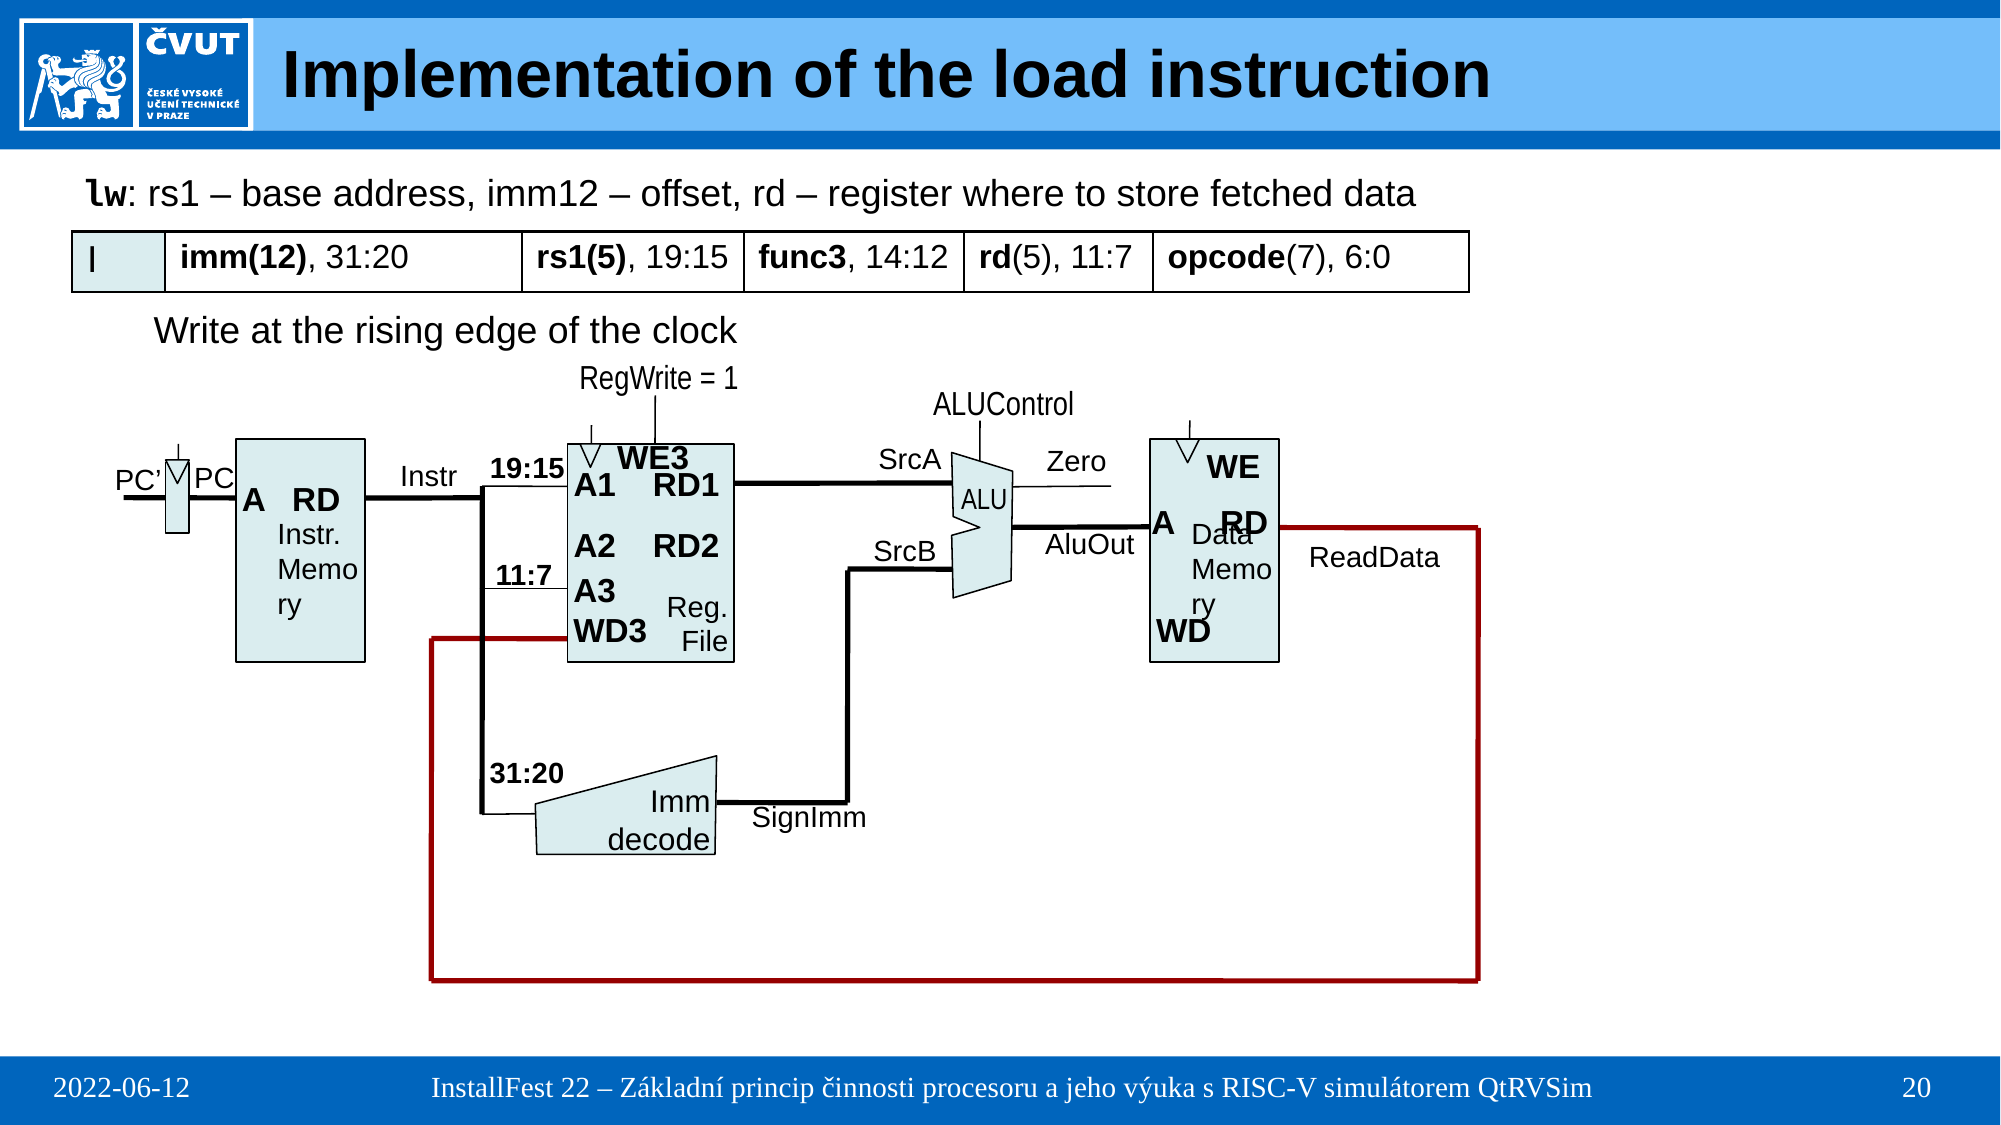

# Implementation of the load instruction
lw: rs1 – base address, imm12 – offset, rd – register where to store fetched data
| I | imm(12), 31:20 | rs1(5), 19:15 | func3, 14:12 | rd(5), 11:7 | opcode(7), 6:0 |
| --- | --- | --- | --- | --- | --- |
Write at the rising edge of the clock
RegWrite = 1
ALUControl
WE3
Reg.
 File
A1 RD1
A2 RD2
A3
WD3
SrcA
Zero
Instr. Memory
A RD
Data Memory
WE
A RD
WD
19:15
Instr
PC
PC’
ALU
AluOut
SrcB
ReadData
11:7
31:20
Imm decode
SignImm
2022-06-12
InstallFest 22 – Základní princip činnosti procesoru a jeho výuka s RISC-V simulátorem QtRVSim
20